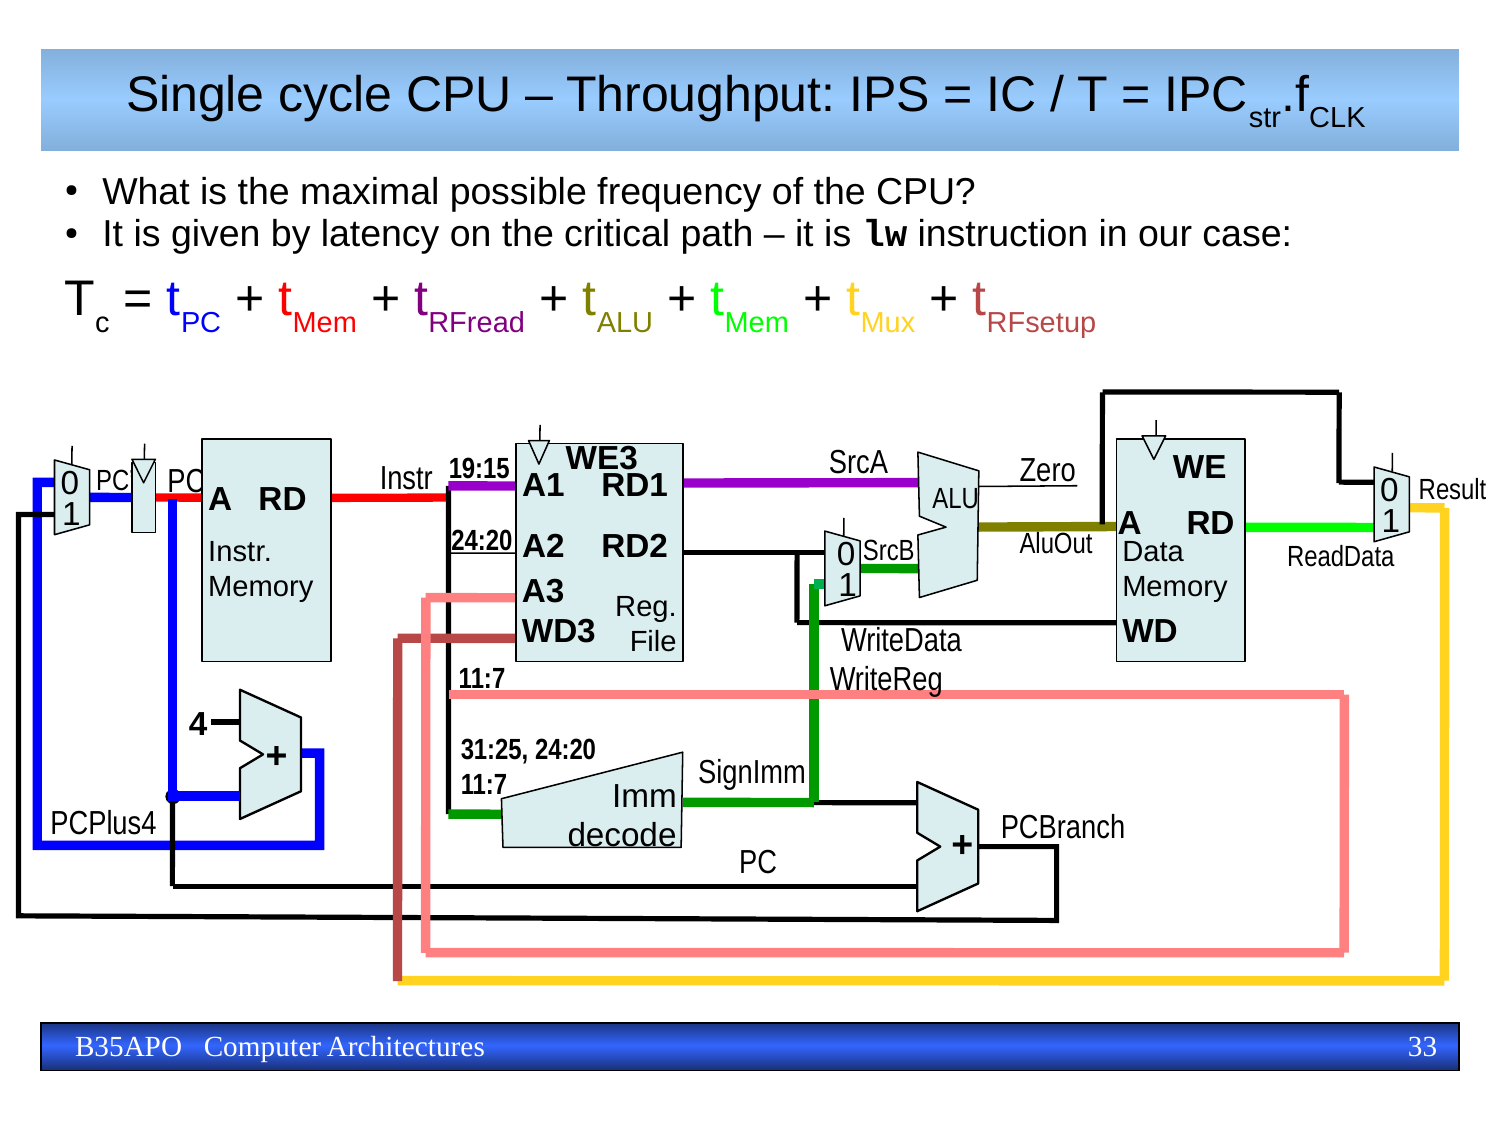

# Single cycle CPU – Throughput: IPS = IC / T = IPCstr.fCLK
What is the maximal possible frequency of the CPU?
It is given by latency on the critical path – it is lw instruction in our case:
Tc = tPC + tMem + tRFread + tALU + tMem + tMux + tRFsetup
WE3
Reg.
 File
A1 RD1
A2 RD2
A3
WD3
SrcA
Data Memory
WE
A RD
WD
Instr. Memory
A RD
Zero
19:15
Instr
PC
0
1
PC’
0
1
Result
ALU
24:20
AluOut
SrcB
0
1
ReadData
WriteData
WriteReg
11:7
4
31:25, 24:20
11:7
+
SignImm
Imm
decode
PCPlus4
PCBranch
+
PC
B35APO Computer Architectures
33